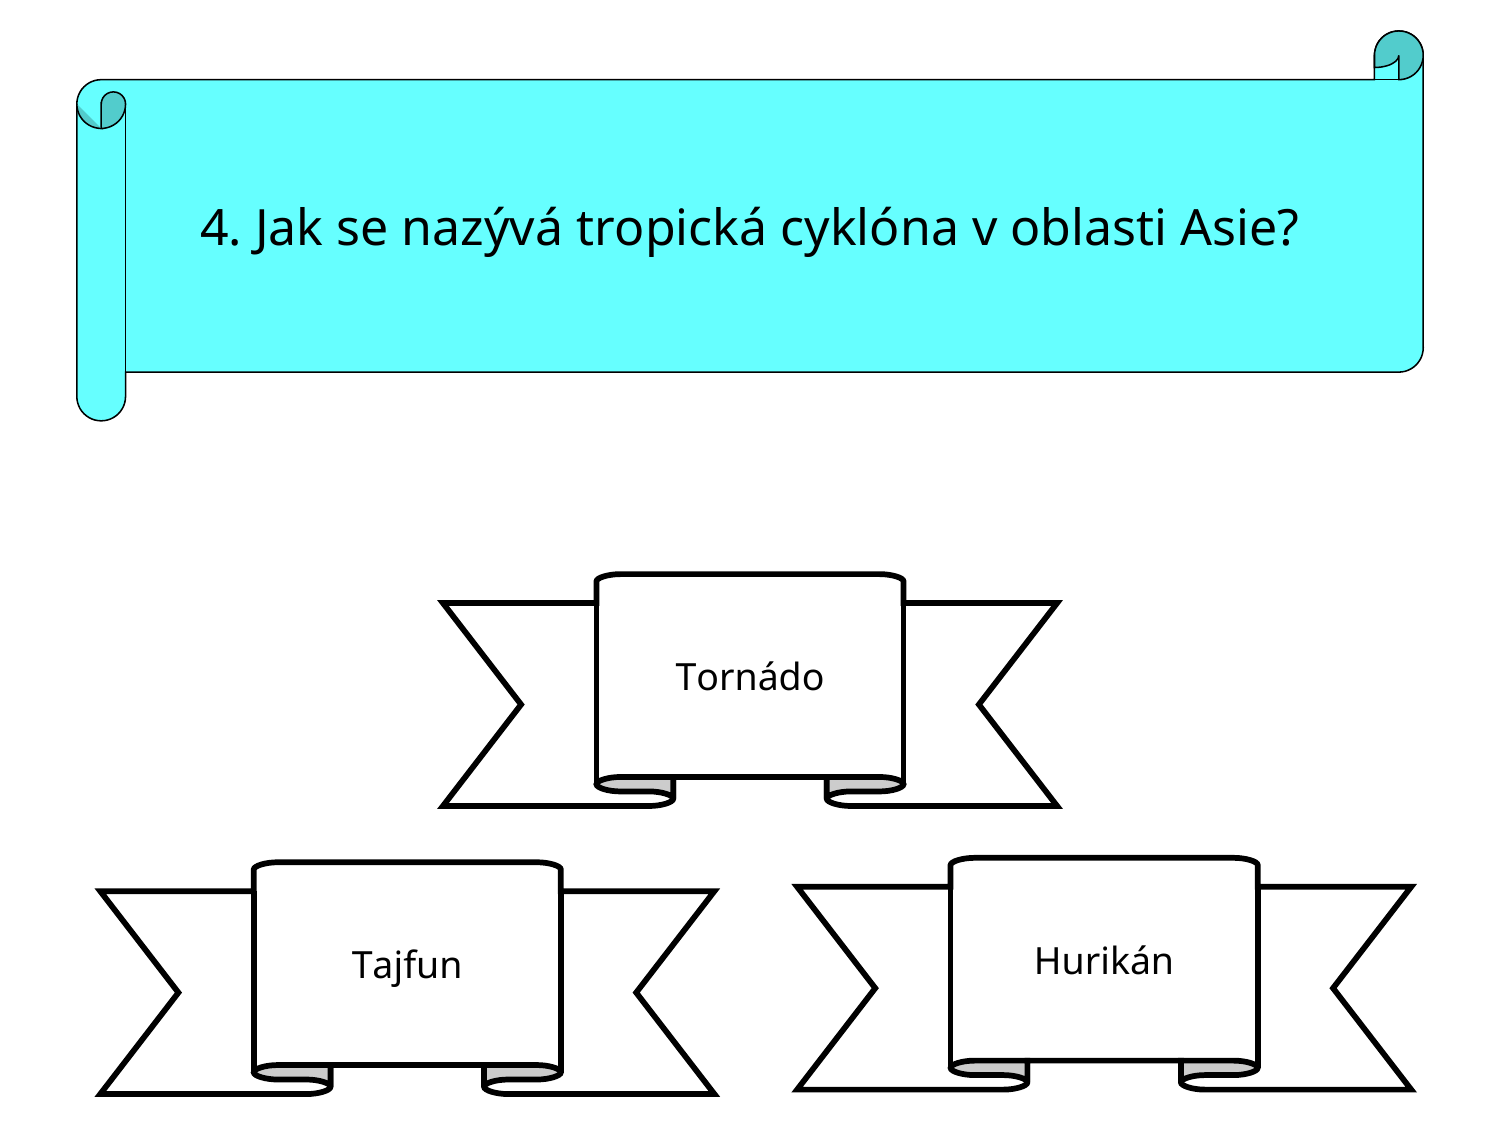

4. Jak se nazývá tropická cyklóna v oblasti Asie?
Tornádo
Hurikán
Tajfun